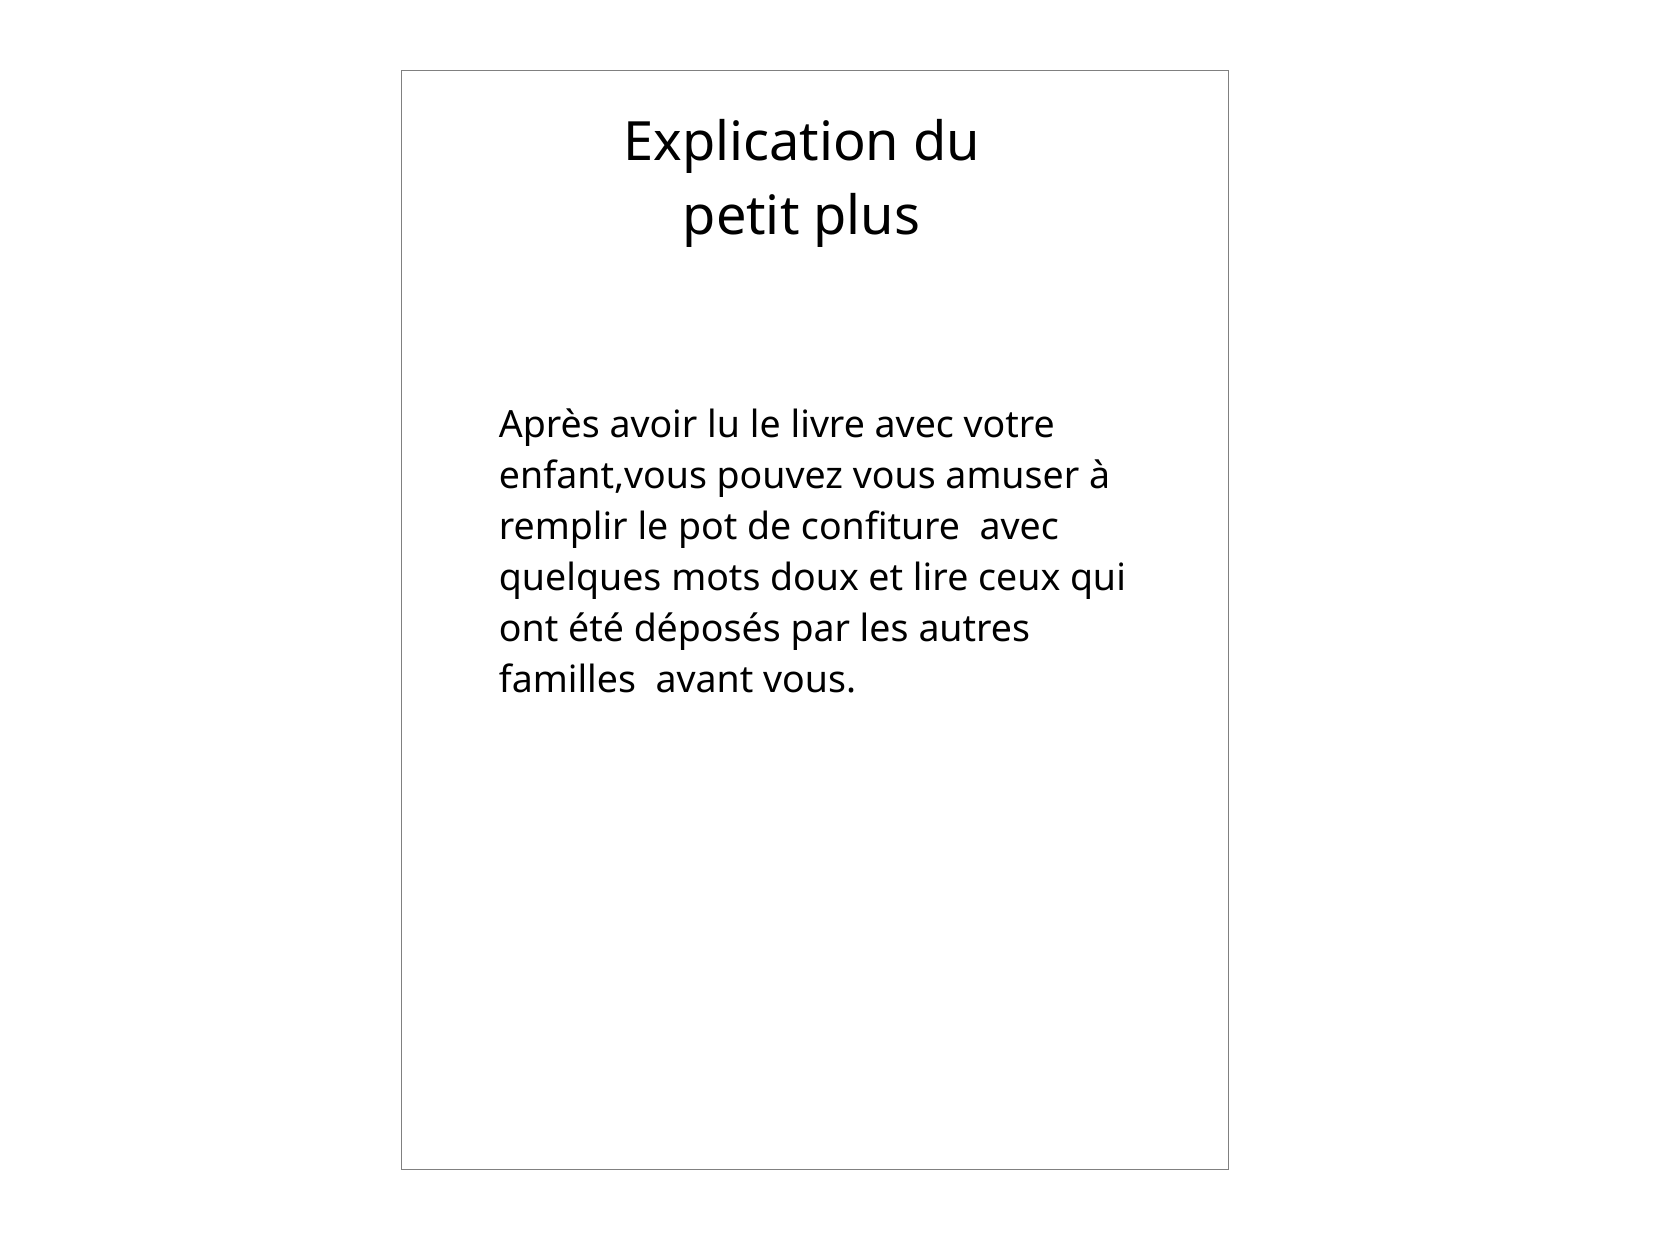

Explication du petit plus
Après avoir lu le livre avec votre enfant,vous pouvez vous amuser à remplir le pot de confiture avec quelques mots doux et lire ceux qui ont été déposés par les autres familles avant vous.